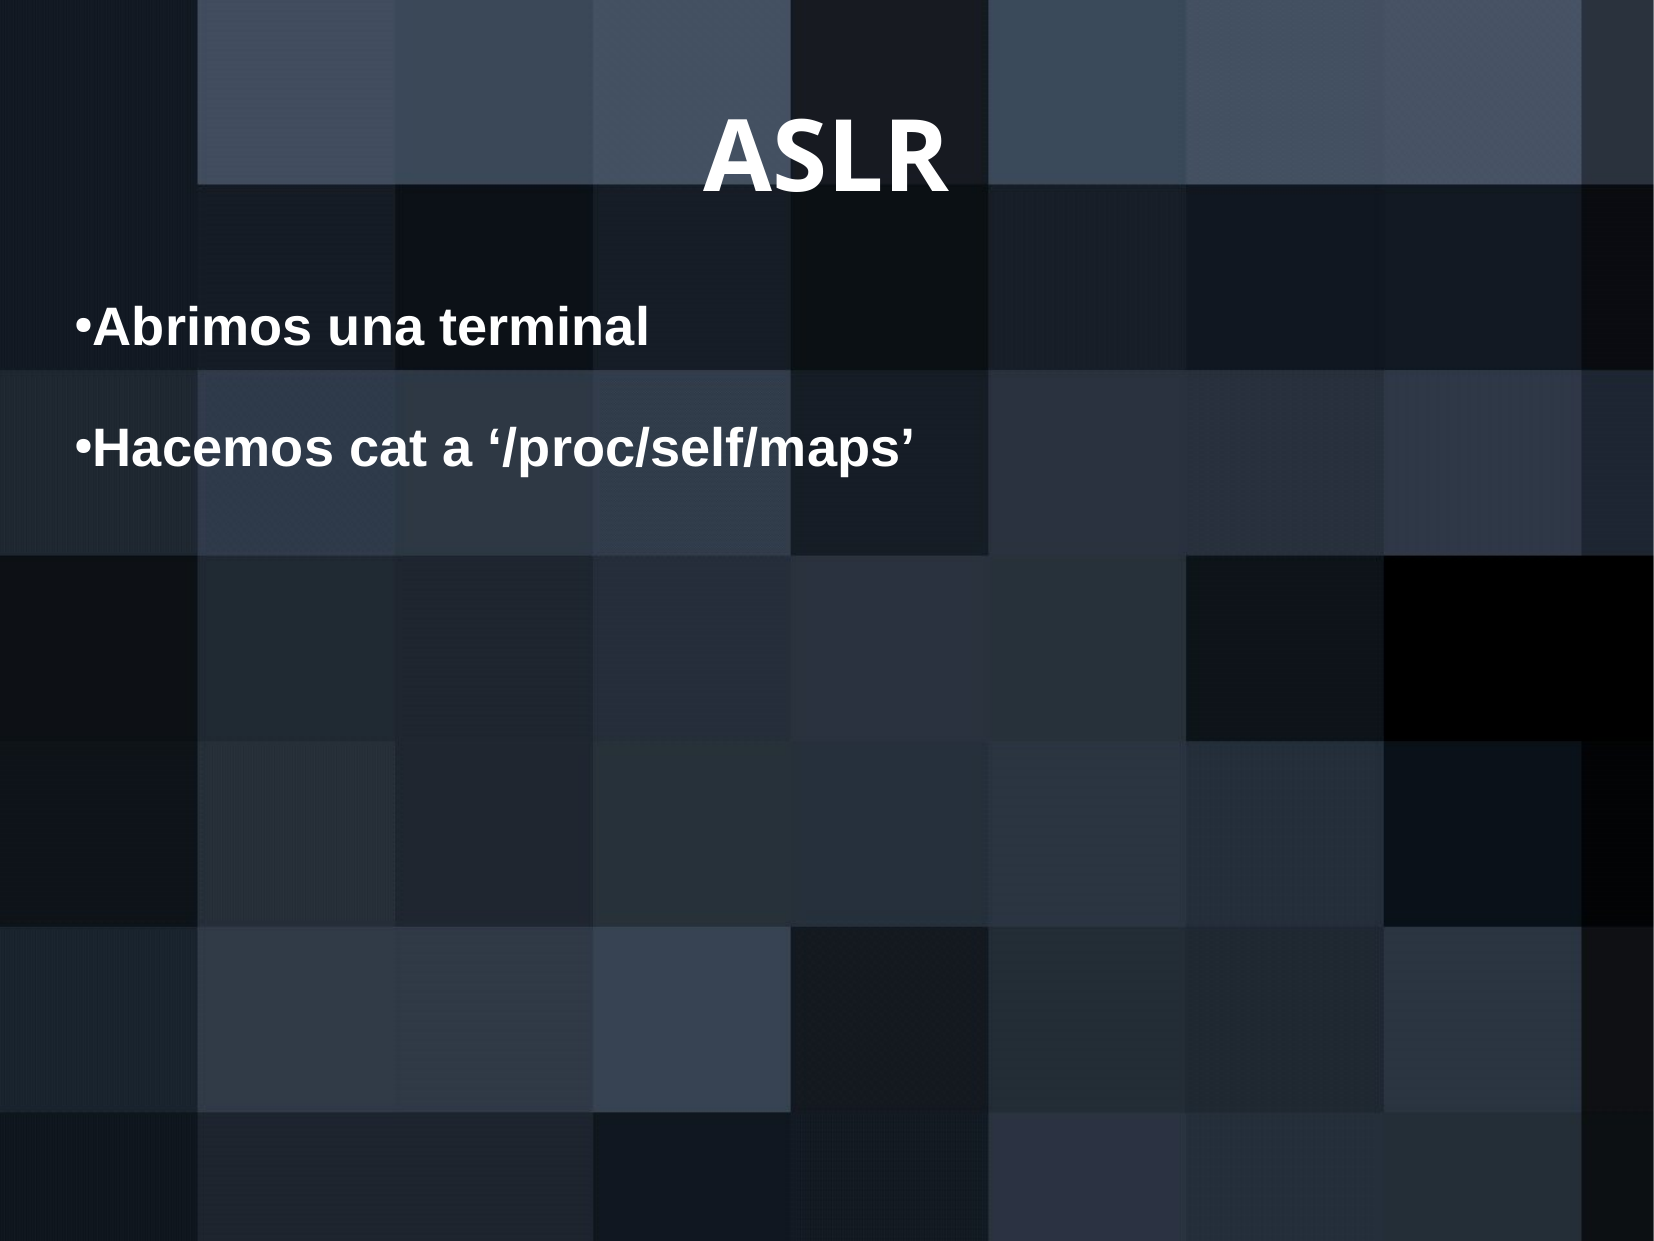

# ASLR
Abrimos una terminal
Hacemos cat a ‘/proc/self/maps’